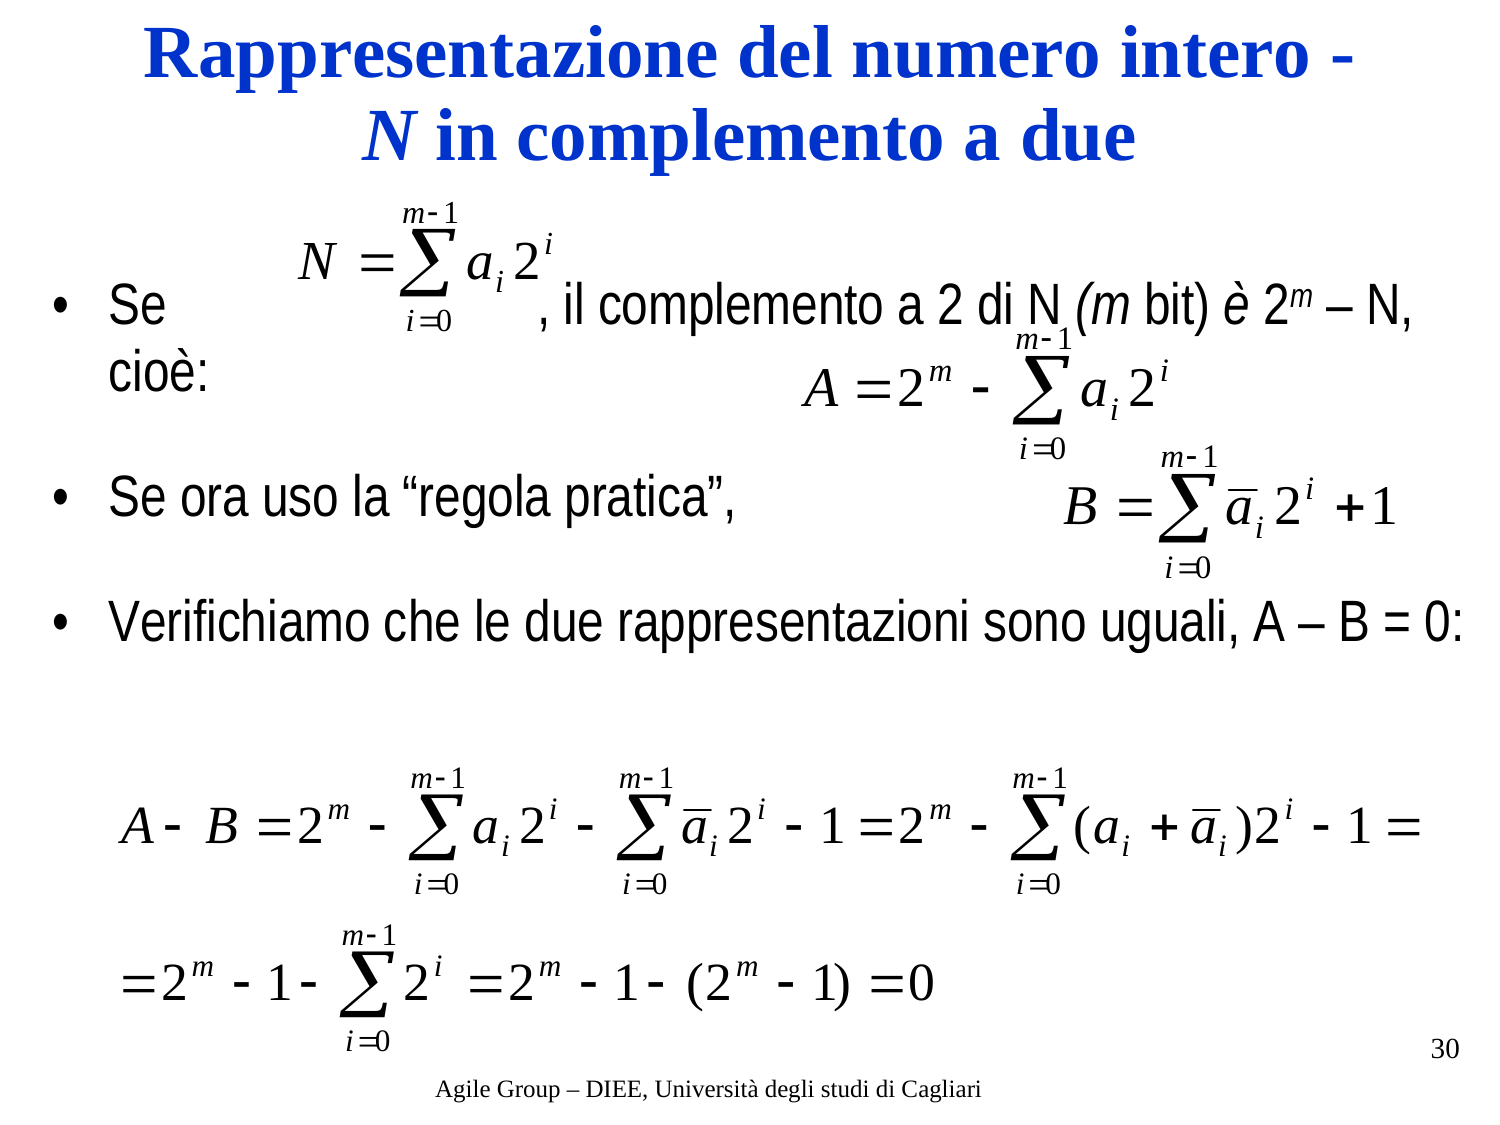

# Rappresentazione del numero intero -N in complemento a due
Se , il complemento a 2 di N (m bit) è 2m – N, cioè:
Se ora uso la “regola pratica”,
Verifichiamo che le due rappresentazioni sono uguali, A – B = 0:
30